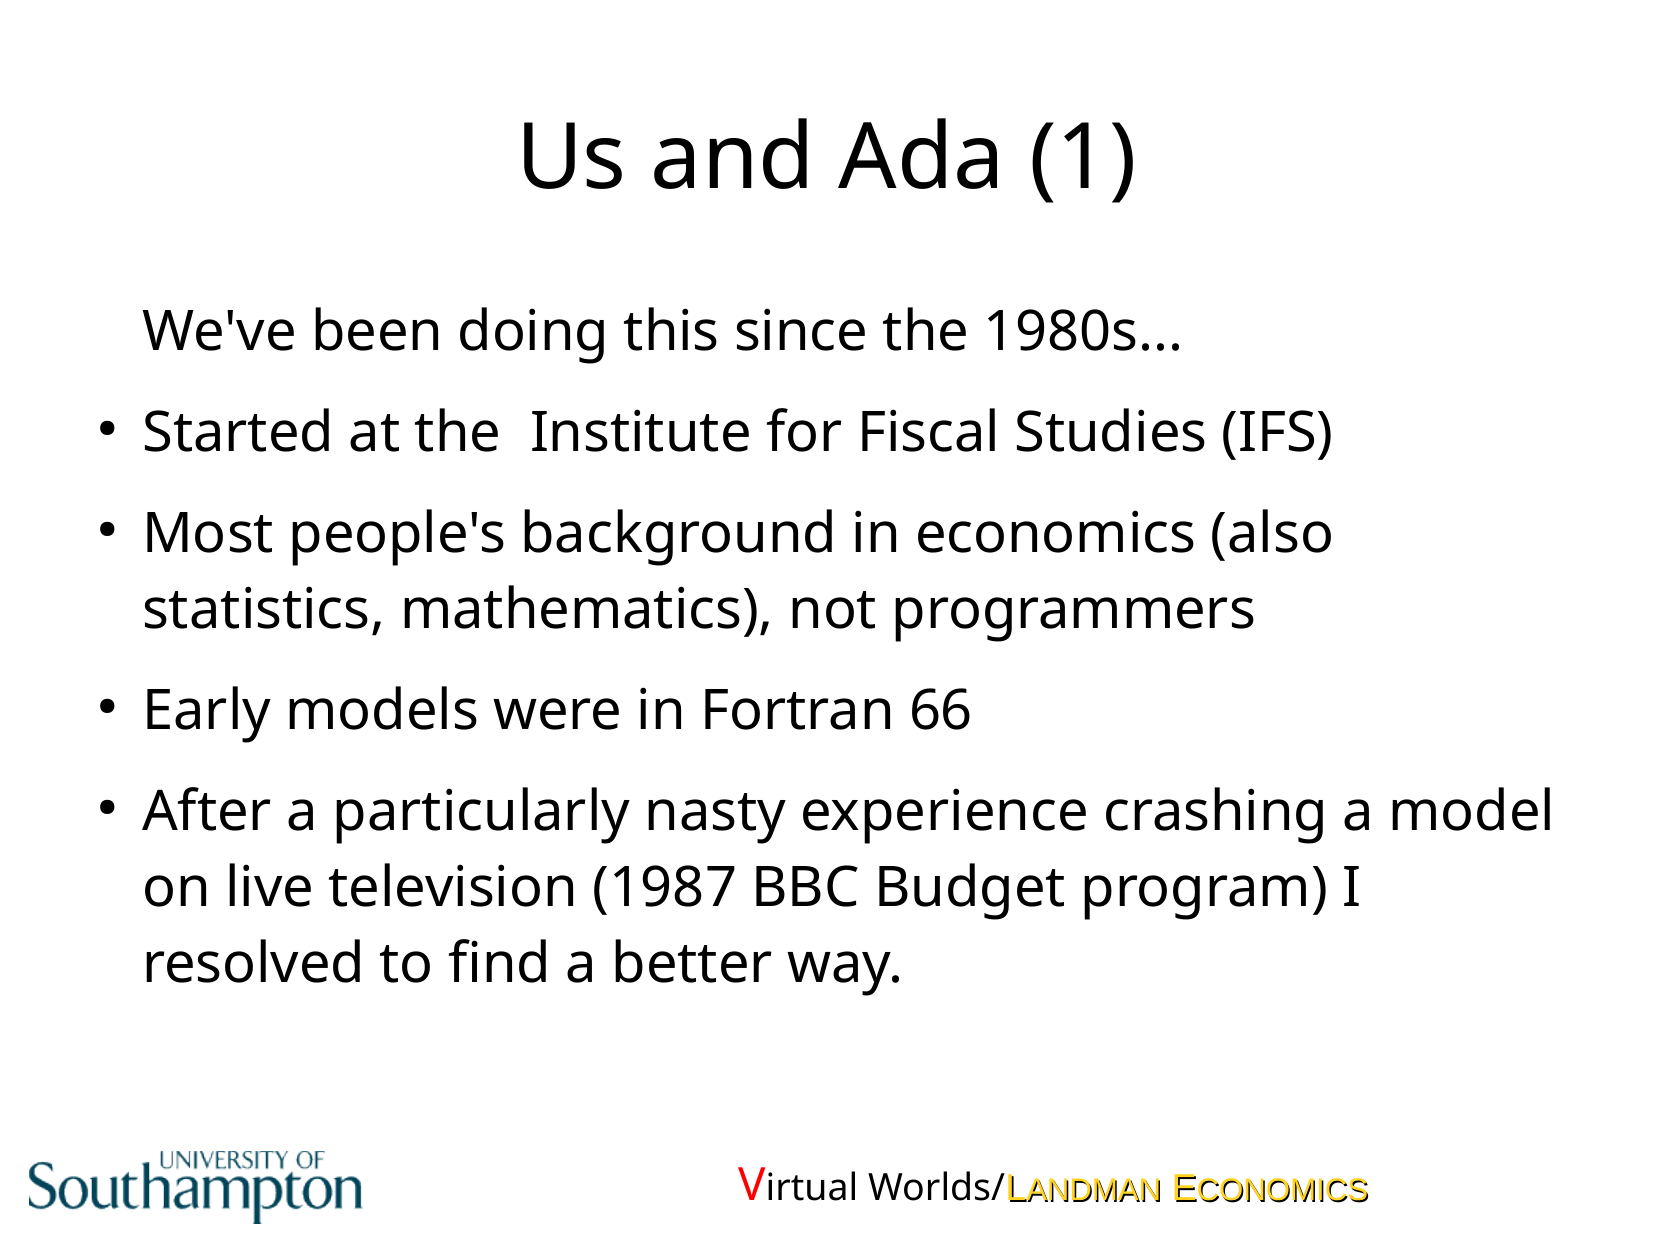

# Us and Ada (1)
We've been doing this since the 1980s...
Started at the Institute for Fiscal Studies (IFS)
Most people's background in economics (also statistics, mathematics), not programmers
Early models were in Fortran 66
After a particularly nasty experience crashing a model on live television (1987 BBC Budget program) I resolved to find a better way.